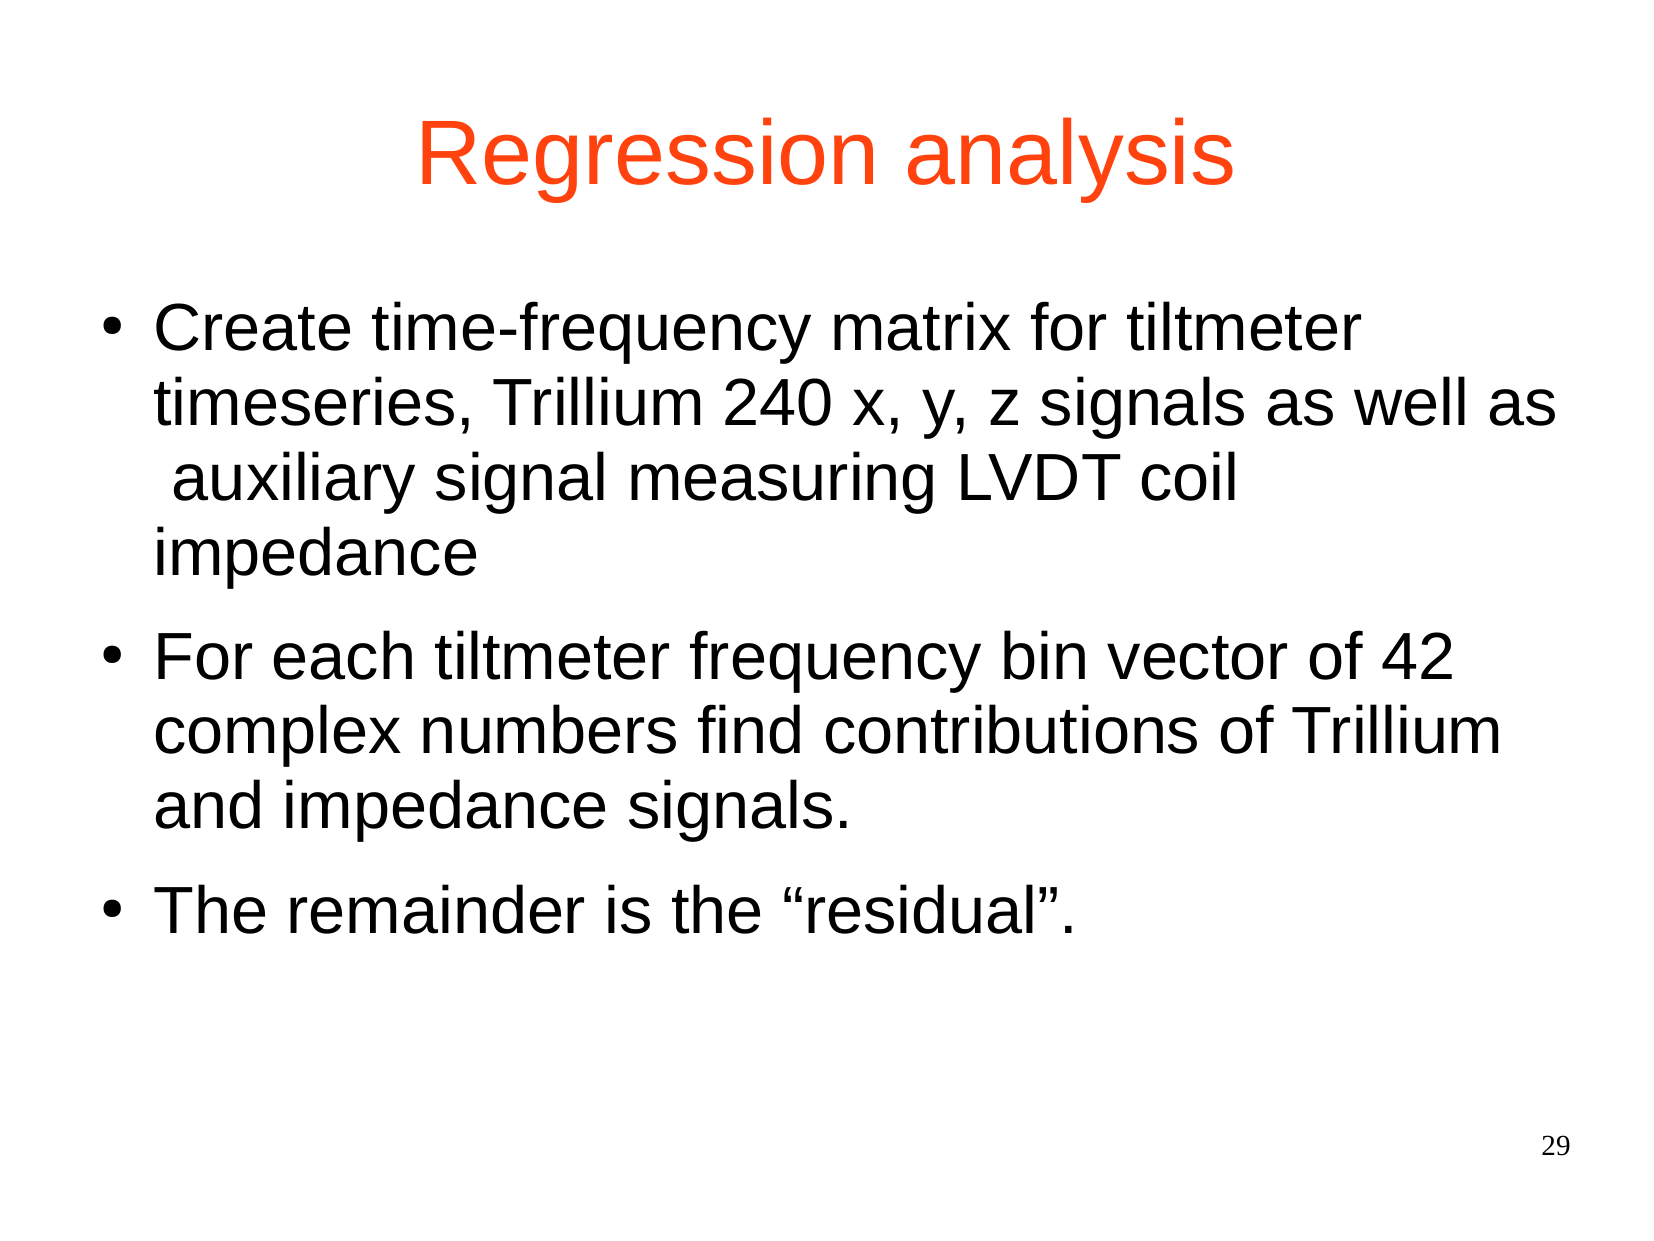

# Regression analysis
Create time-frequency matrix for tiltmeter timeseries, Trillium 240 x, y, z signals as well as auxiliary signal measuring LVDT coil impedance
For each tiltmeter frequency bin vector of 42 complex numbers find contributions of Trillium and impedance signals.
The remainder is the “residual”.
29